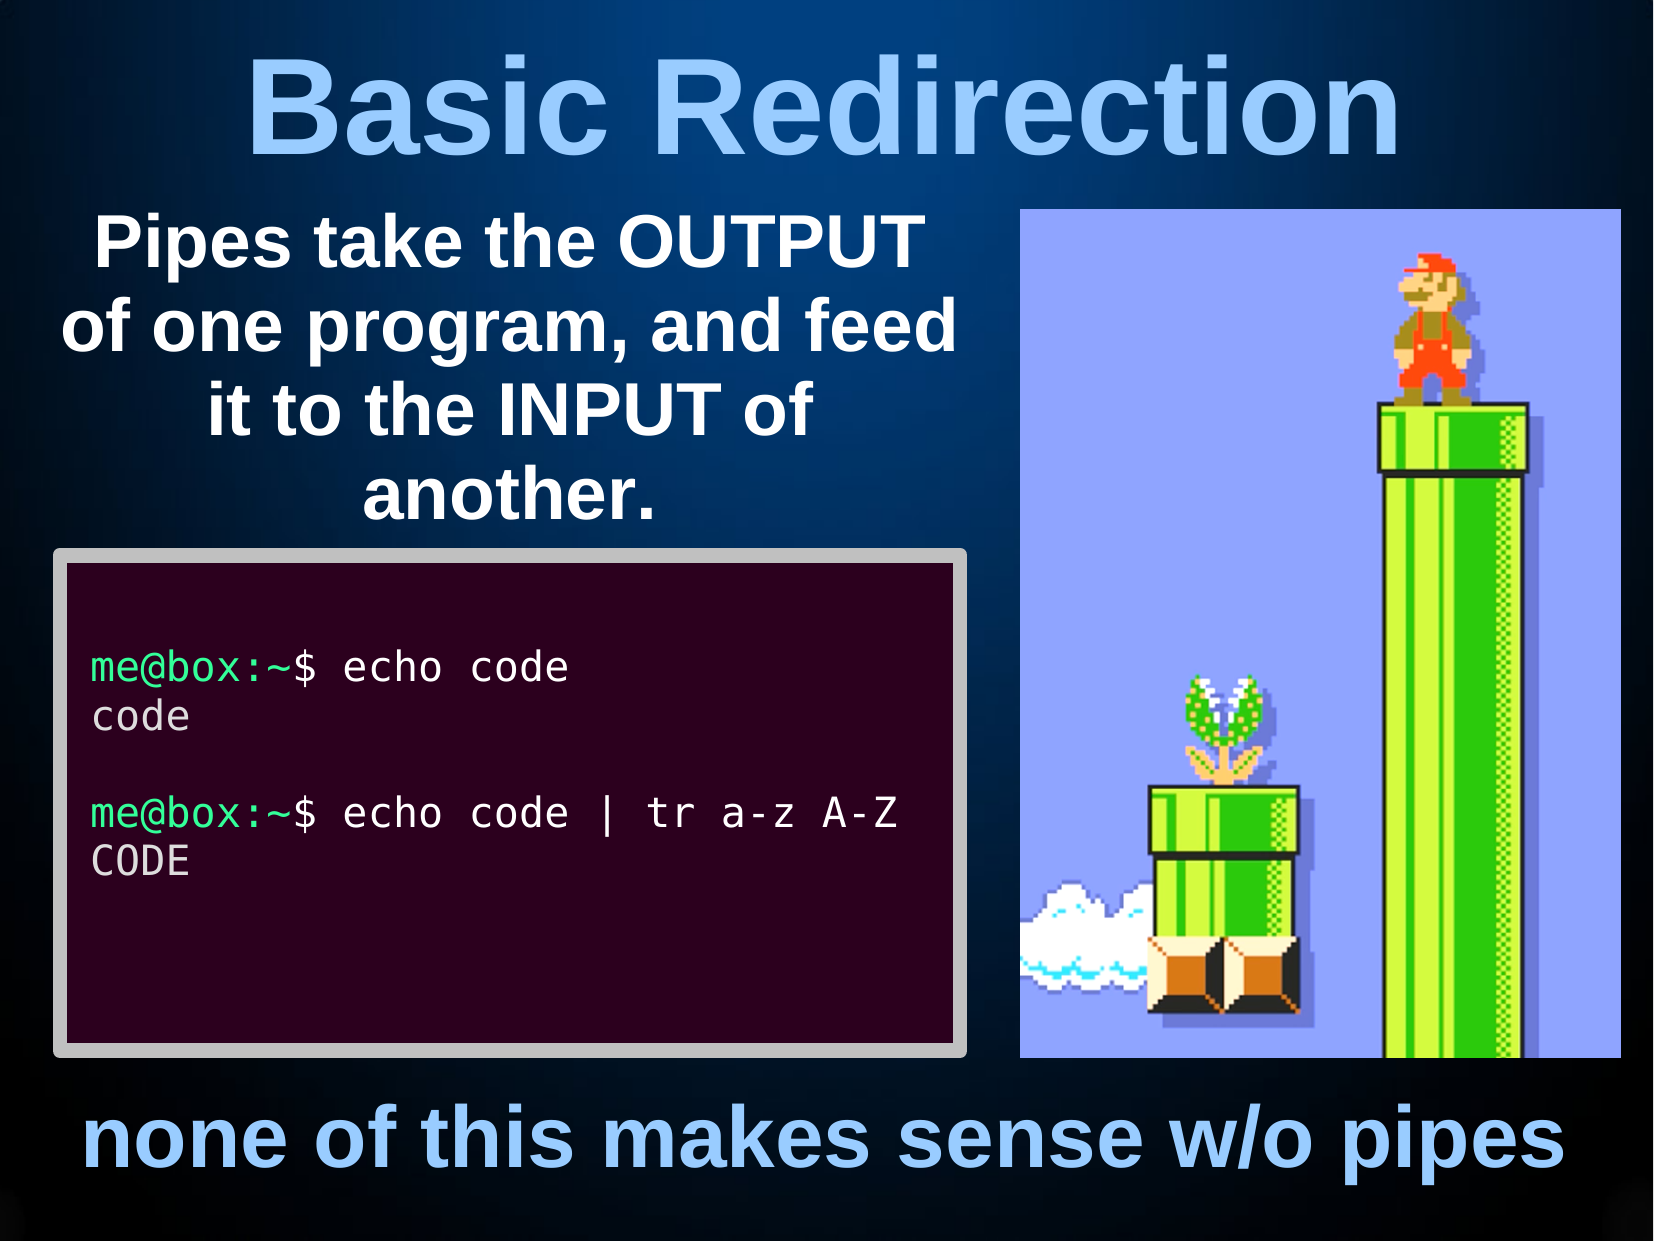

# Basic Redirection
Pipes take the OUTPUT of one program, and feed it to the INPUT of another.
me@box:~$ echo code
code
me@box:~$ echo code | tr a-z A-Z
CODE
none of this makes sense w/o pipes